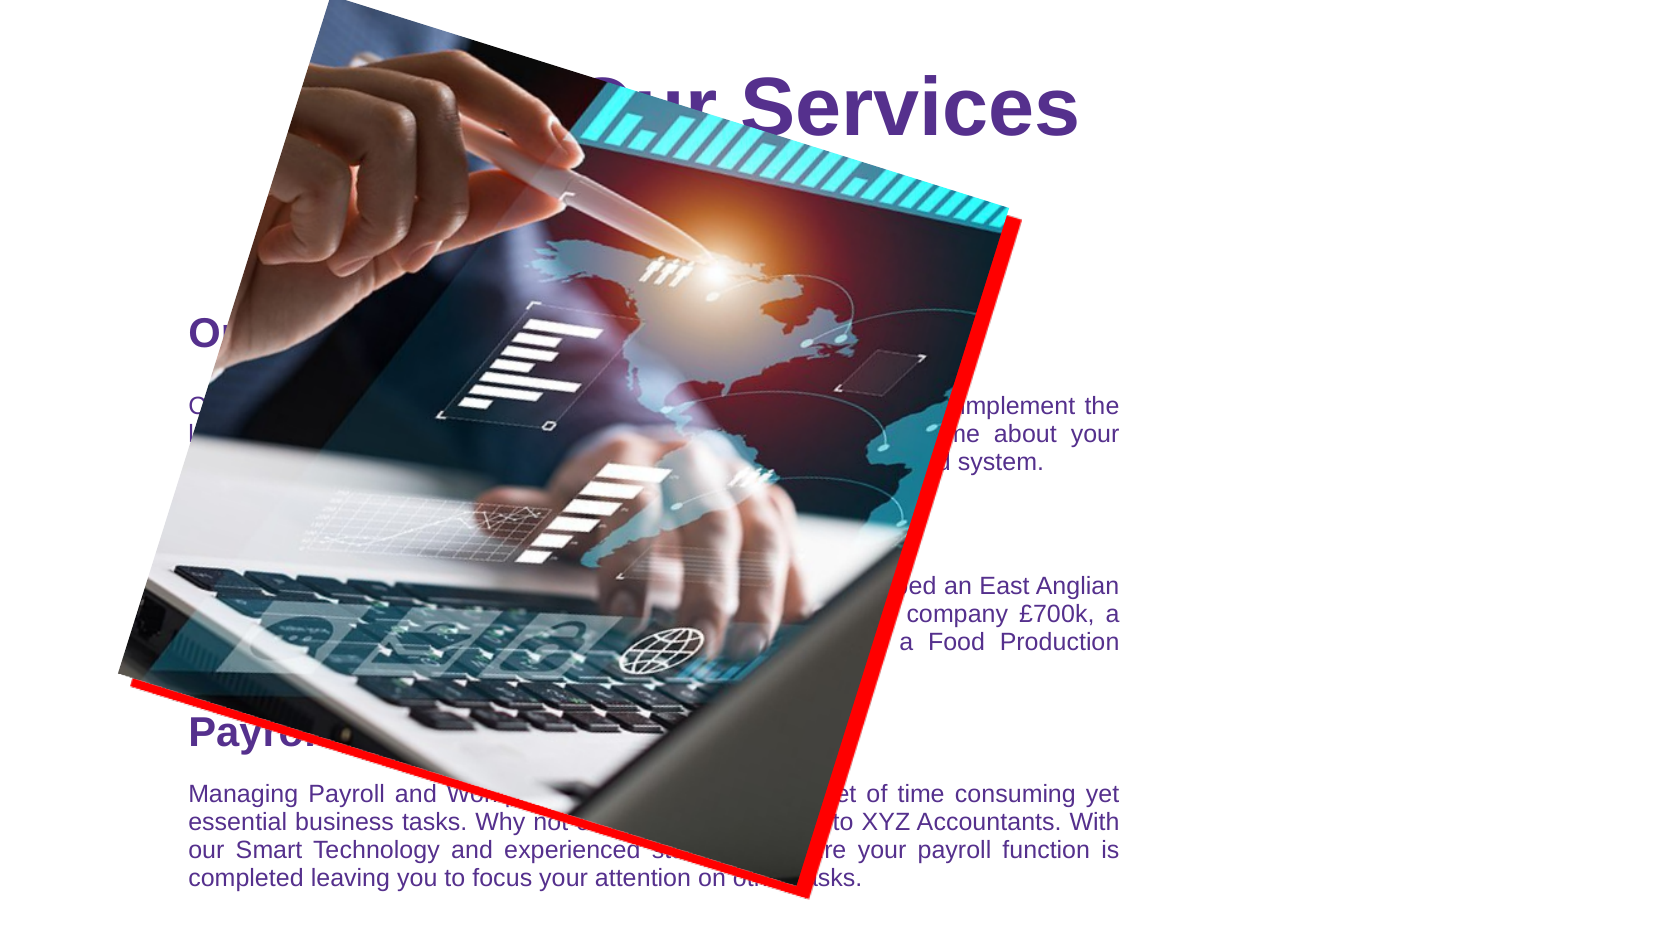

Our Services
# Online accounting
Cloud accounting allows you to connect and collaborate online. We implement the latest online accounting technology to give you advice in real-time about your business. We help you transition to a paperless and more automated system.
R & D Tax Relief
XYZ Accountants works with a range of companies and has helped an East Anglian based IT company make a £200k tax saving, a Nutraceutical company £700k, a Construction company over £2 million, an architect £445k, a Food Production company nearly £600k.
Payroll
Managing Payroll and Workplace Pensions is one of a set of time consuming yet essential business tasks. Why not outsource your payroll to XYZ Accountants. With our Smart Technology and experienced staff we’ll ensure your payroll function is completed leaving you to focus your attention on other tasks.